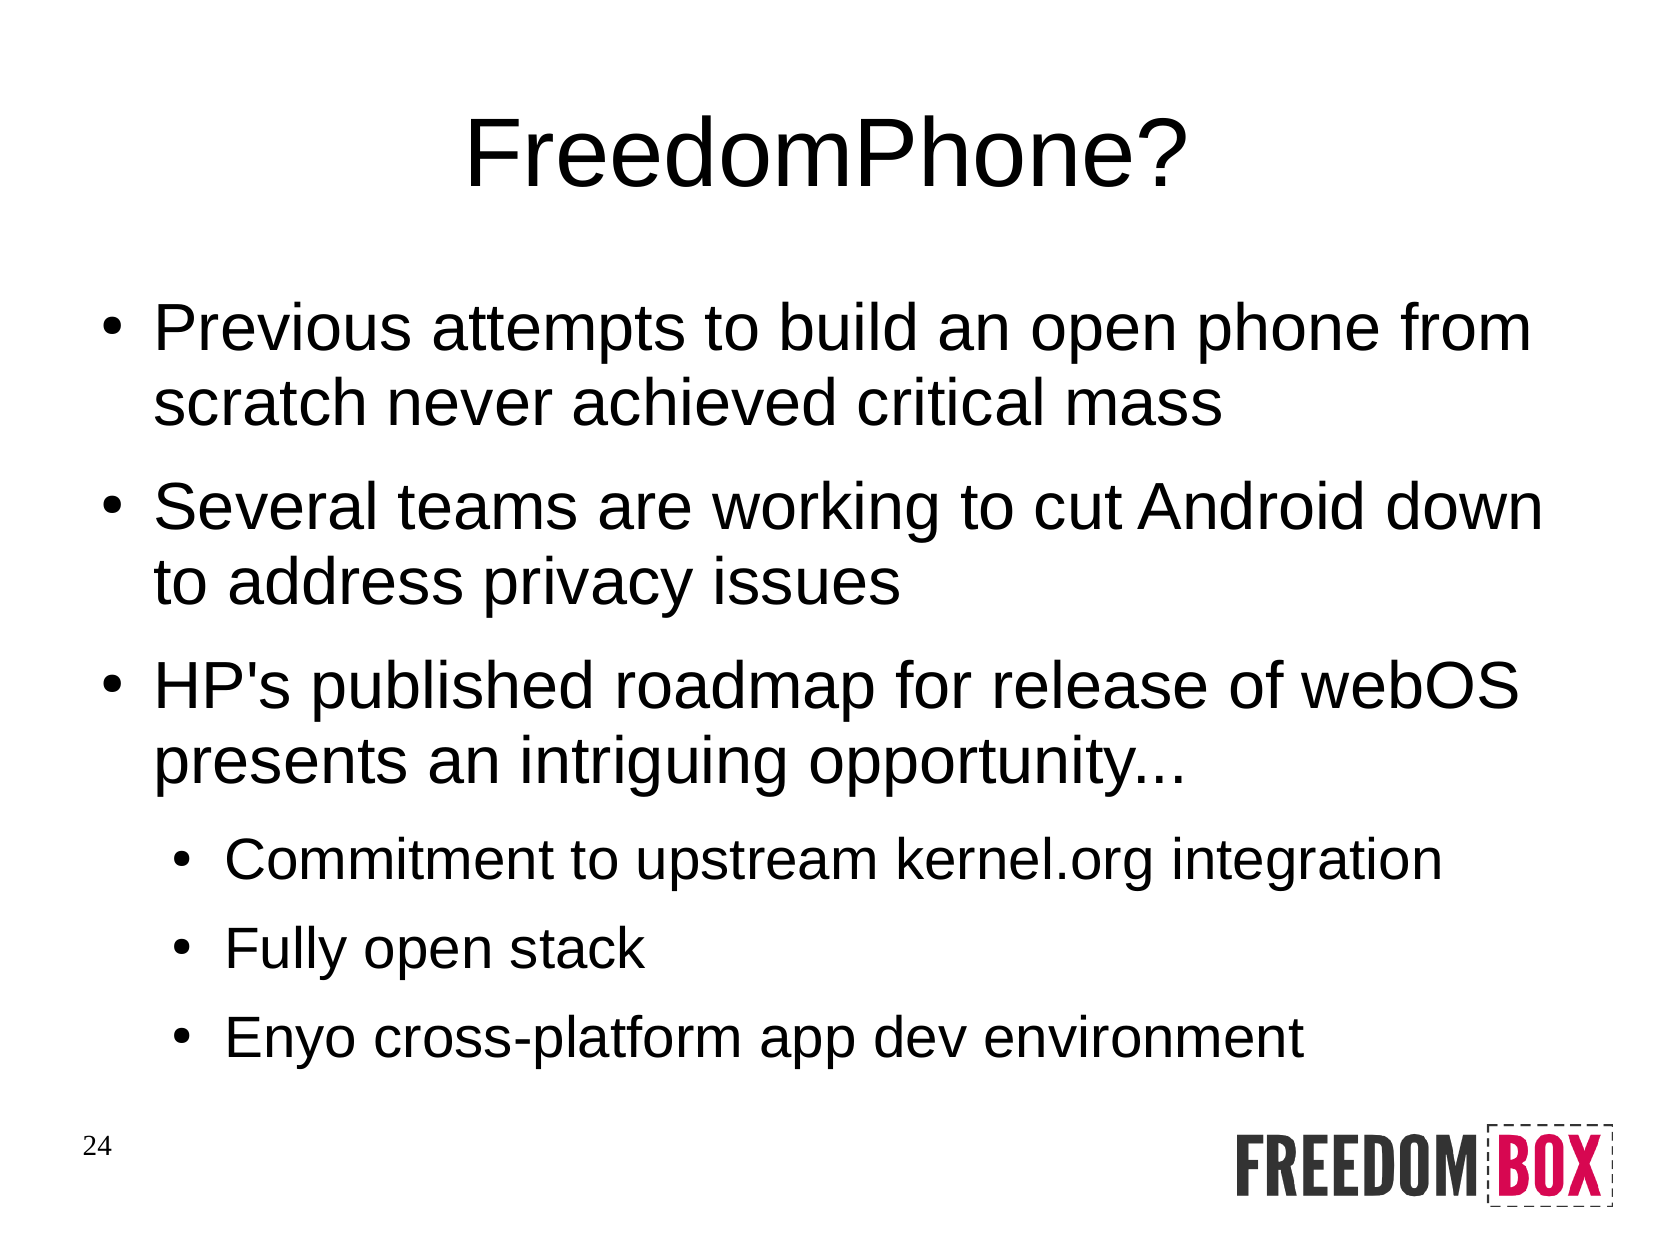

# FreedomPhone?
Previous attempts to build an open phone from scratch never achieved critical mass
Several teams are working to cut Android down to address privacy issues
HP's published roadmap for release of webOS presents an intriguing opportunity...
Commitment to upstream kernel.org integration
Fully open stack
Enyo cross-platform app dev environment